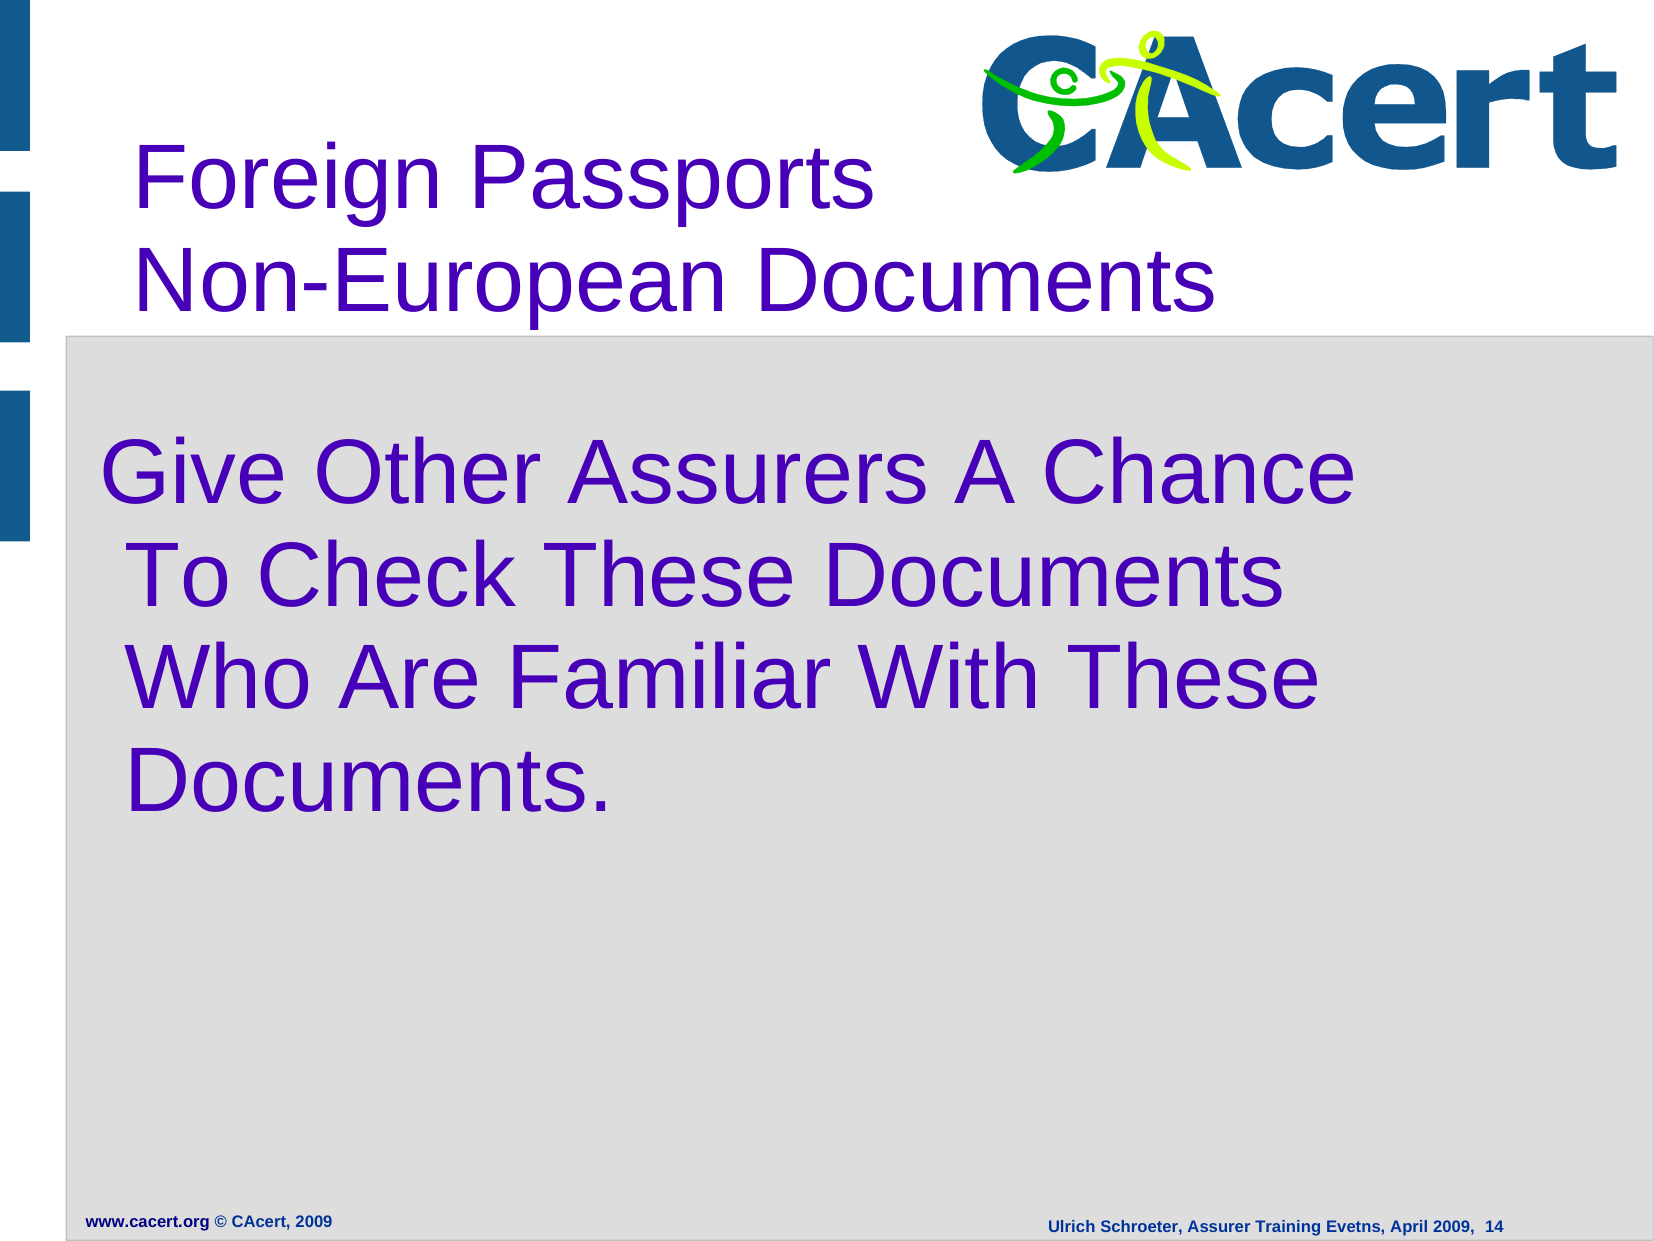

Foreign Passports
Non-European Documents
 Give Other Assurers A Chance
 To Check These Documents
 Who Are Familiar With These
 Documents.